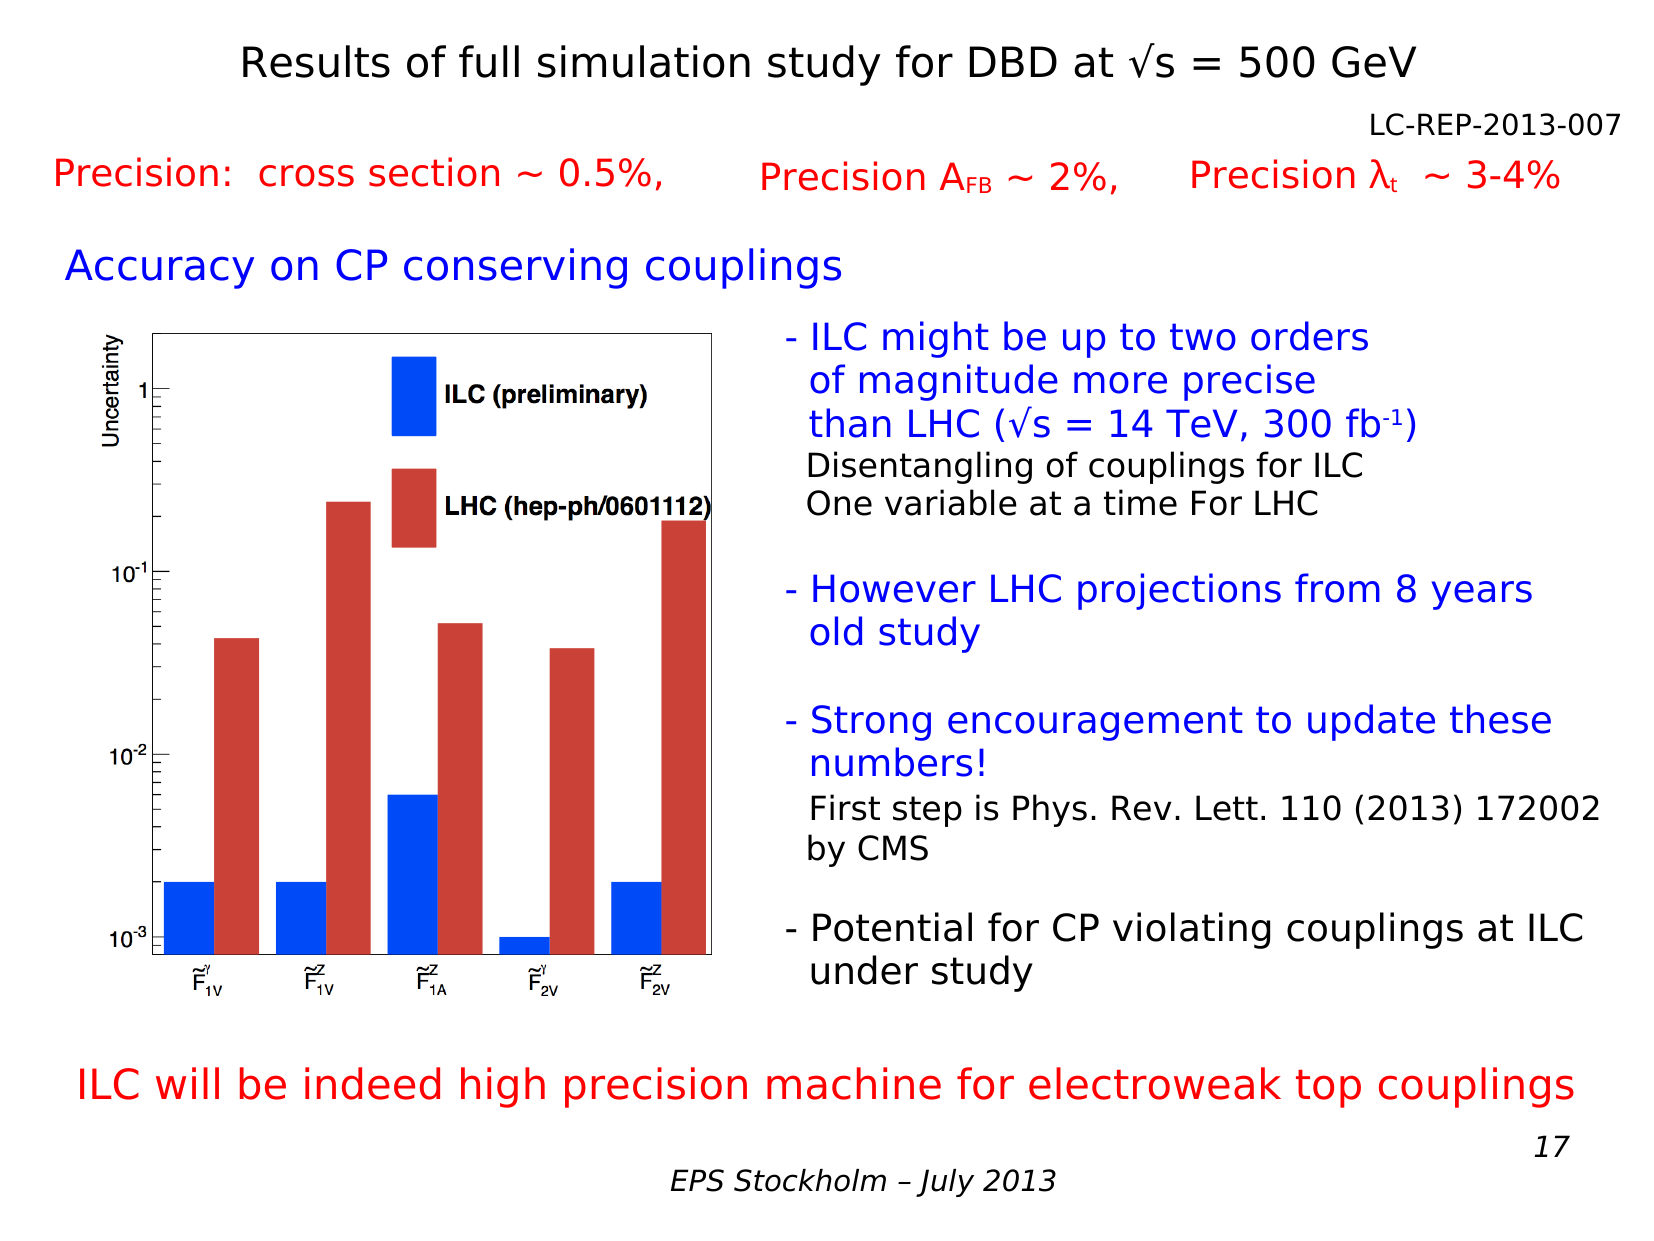

Results of full simulation study for DBD at √s = 500 GeV
LC-REP-2013-007
Precision: cross section ~ 0.5%,
Precision λt ~ 3-4%
Precision AFB ~ 2%,
Accuracy on CP conserving couplings
- ILC might be up to two orders
 of magnitude more precise
 than LHC (√s = 14 TeV, 300 fb-1)
 Disentangling of couplings for ILC
 One variable at a time For LHC
- However LHC projections from 8 years
 old study
- Strong encouragement to update these
 numbers!
 First step is Phys. Rev. Lett. 110 (2013) 172002
 by CMS
- Potential for CP violating couplings at ILC
 under study
ILC will be indeed high precision machine for electroweak top couplings
FCPPL Workshop - March 2012
17